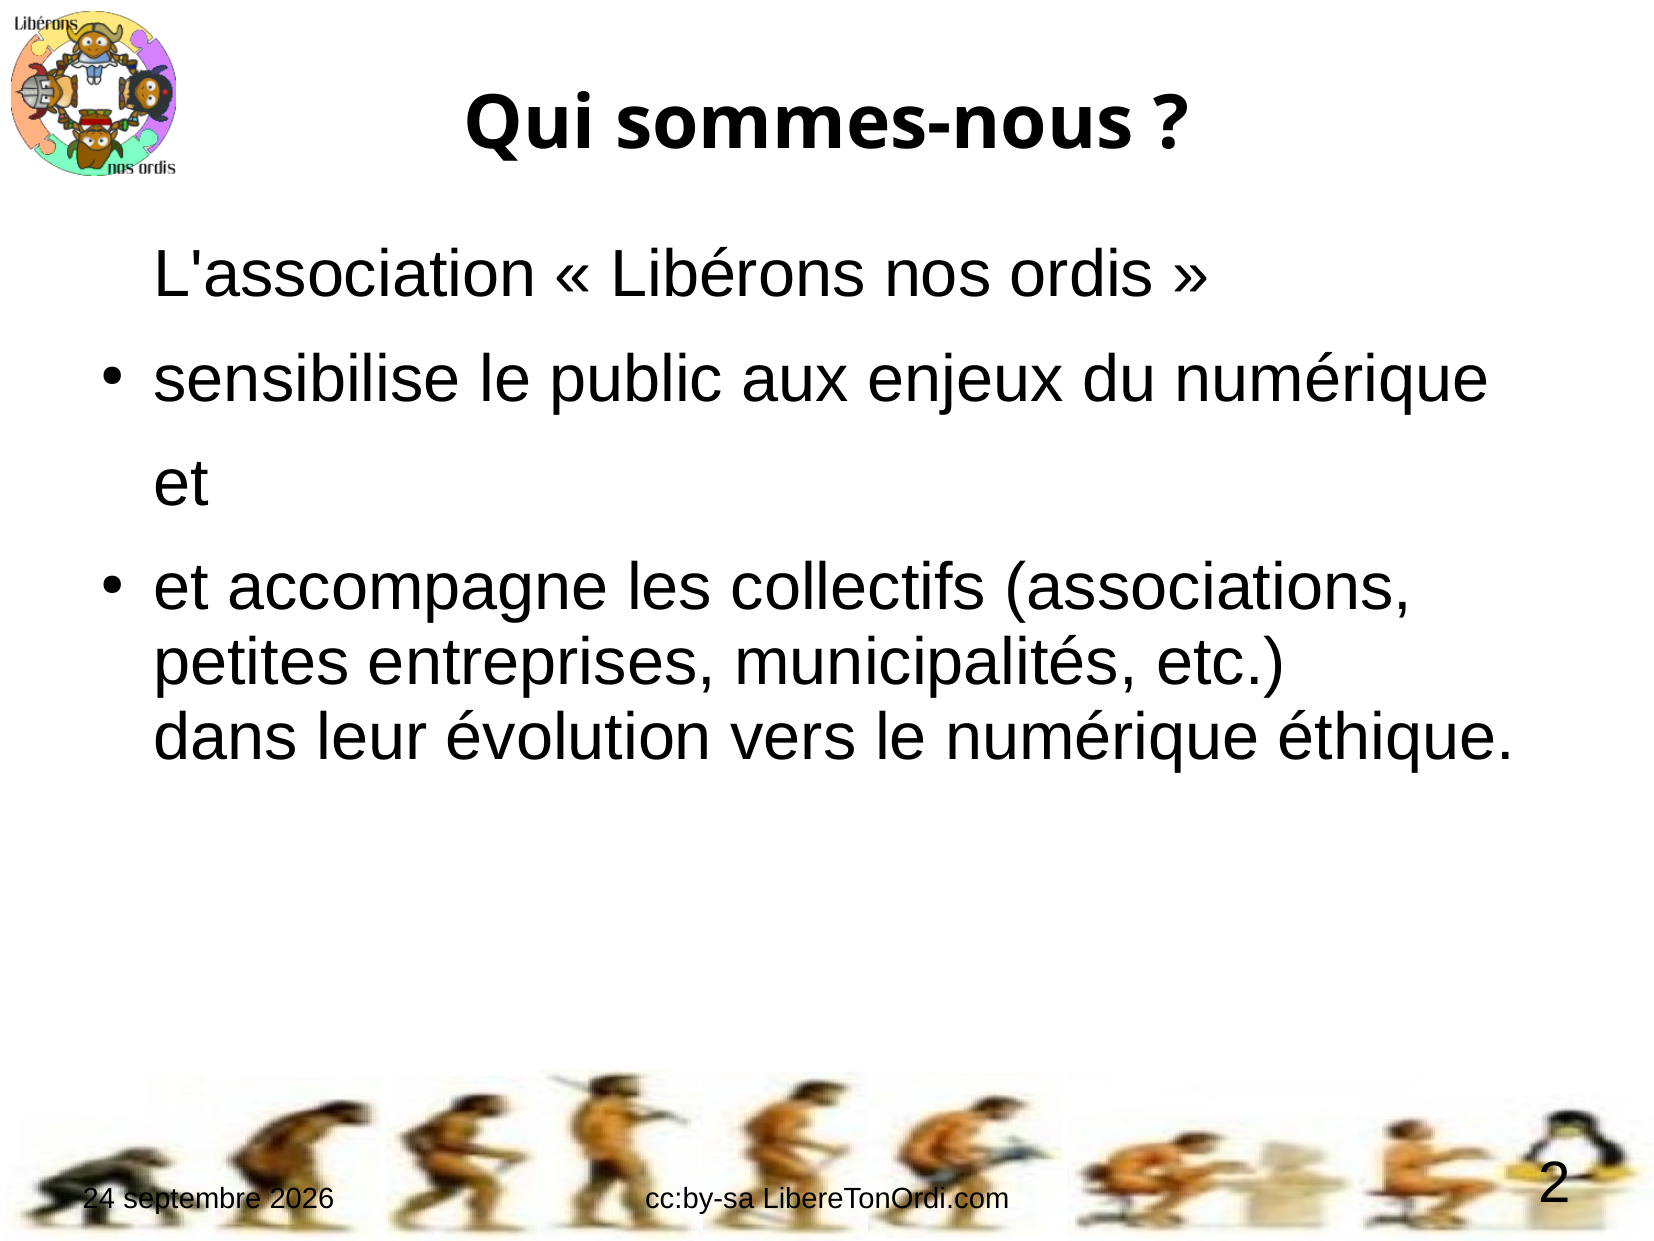

# Qui sommes-nous ?
L'association « Libérons nos ordis »
sensibilise le public aux enjeux du numérique
et
et accompagne les collectifs (associations, petites entreprises, municipalités, etc.)
dans leur évolution vers le numérique éthique.
cc:by-sa LibereTonOrdi.com
2